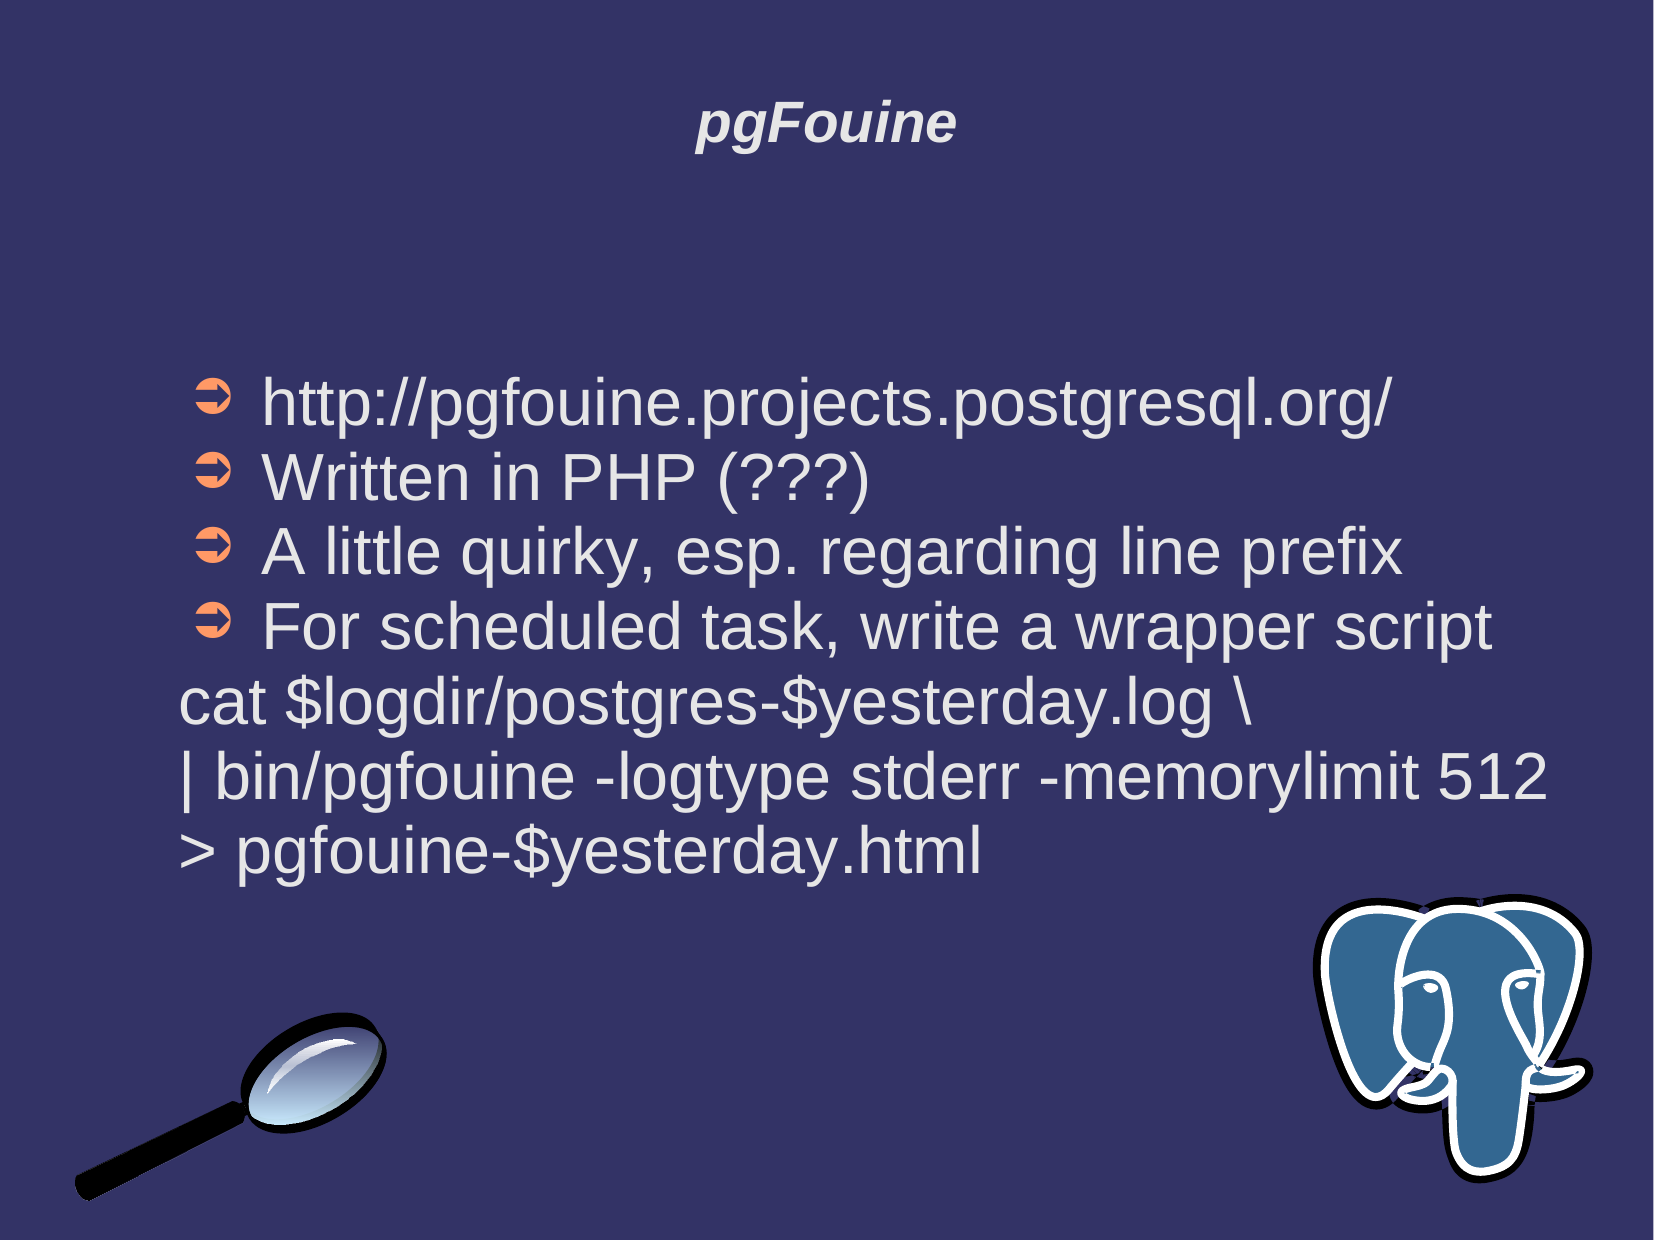

# pgFouine
http://pgfouine.projects.postgresql.org/
Written in PHP (???)
A little quirky, esp. regarding line prefix
For scheduled task, write a wrapper script
cat $logdir/postgres-$yesterday.log \
| bin/pgfouine -logtype stderr -memorylimit 512
> pgfouine-$yesterday.html